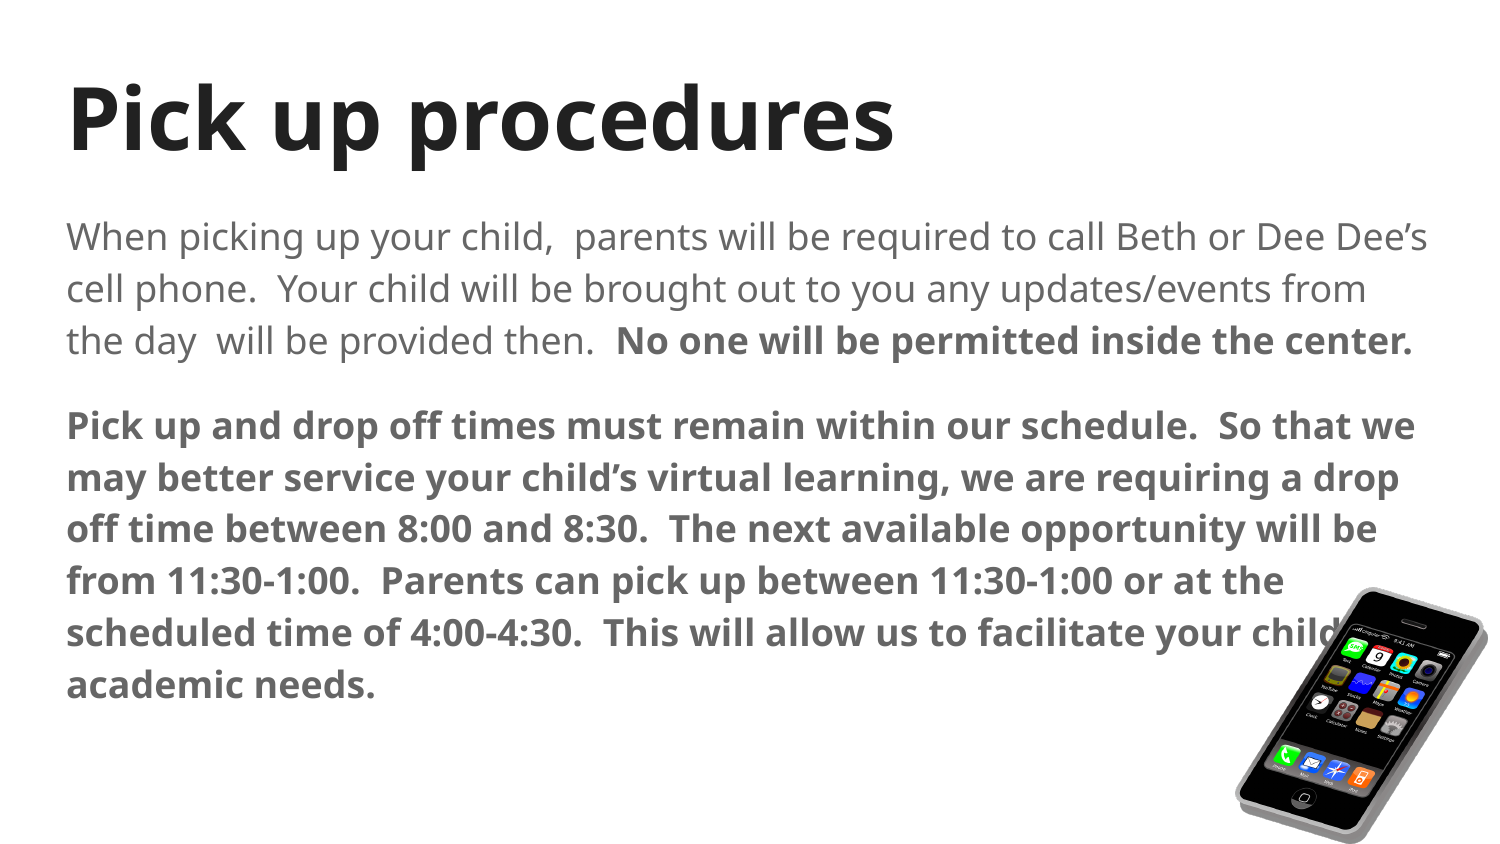

# Pick up procedures
When picking up your child, parents will be required to call Beth or Dee Dee’s cell phone. Your child will be brought out to you any updates/events from the day will be provided then. No one will be permitted inside the center.
Pick up and drop off times must remain within our schedule. So that we may better service your child’s virtual learning, we are requiring a drop off time between 8:00 and 8:30. The next available opportunity will be from 11:30-1:00. Parents can pick up between 11:30-1:00 or at the scheduled time of 4:00-4:30. This will allow us to facilitate your child’s academic needs.